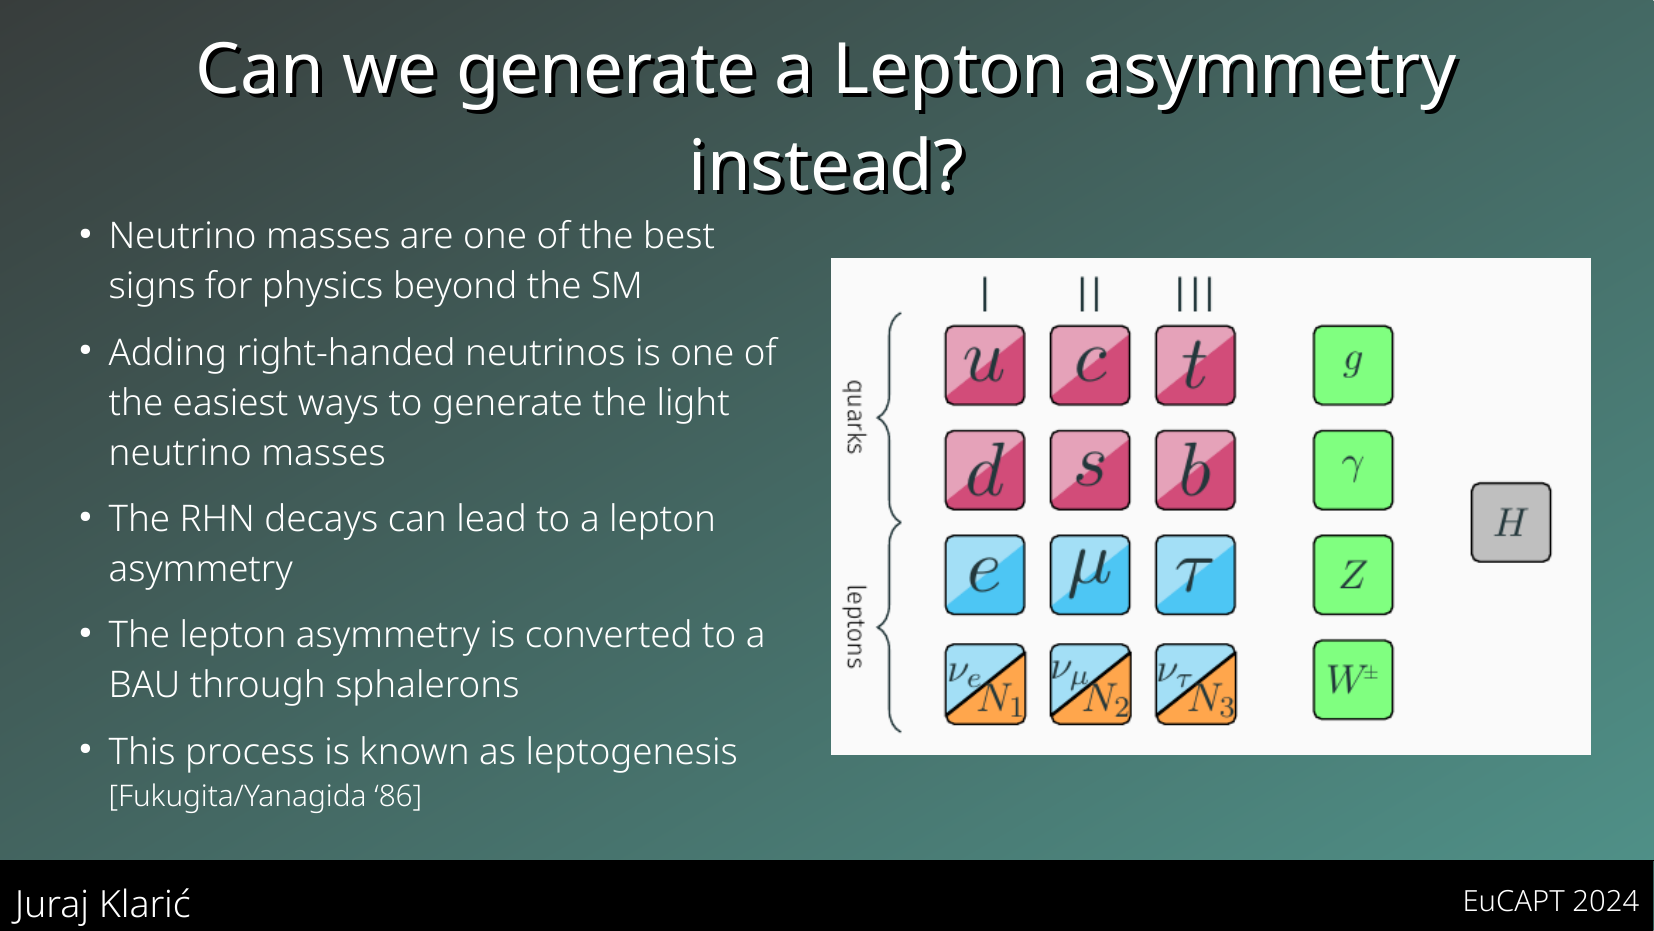

# Can we generate a Lepton asymmetry instead?
Neutrino masses are one of the best signs for physics beyond the SM
Adding right-handed neutrinos is one of the easiest ways to generate the light neutrino masses
The RHN decays can lead to a lepton asymmetry
The lepton asymmetry is converted to a BAU through sphalerons
This process is known as leptogenesis [Fukugita/Yanagida ‘86]
Juraj Klarić
EuCAPT 2024